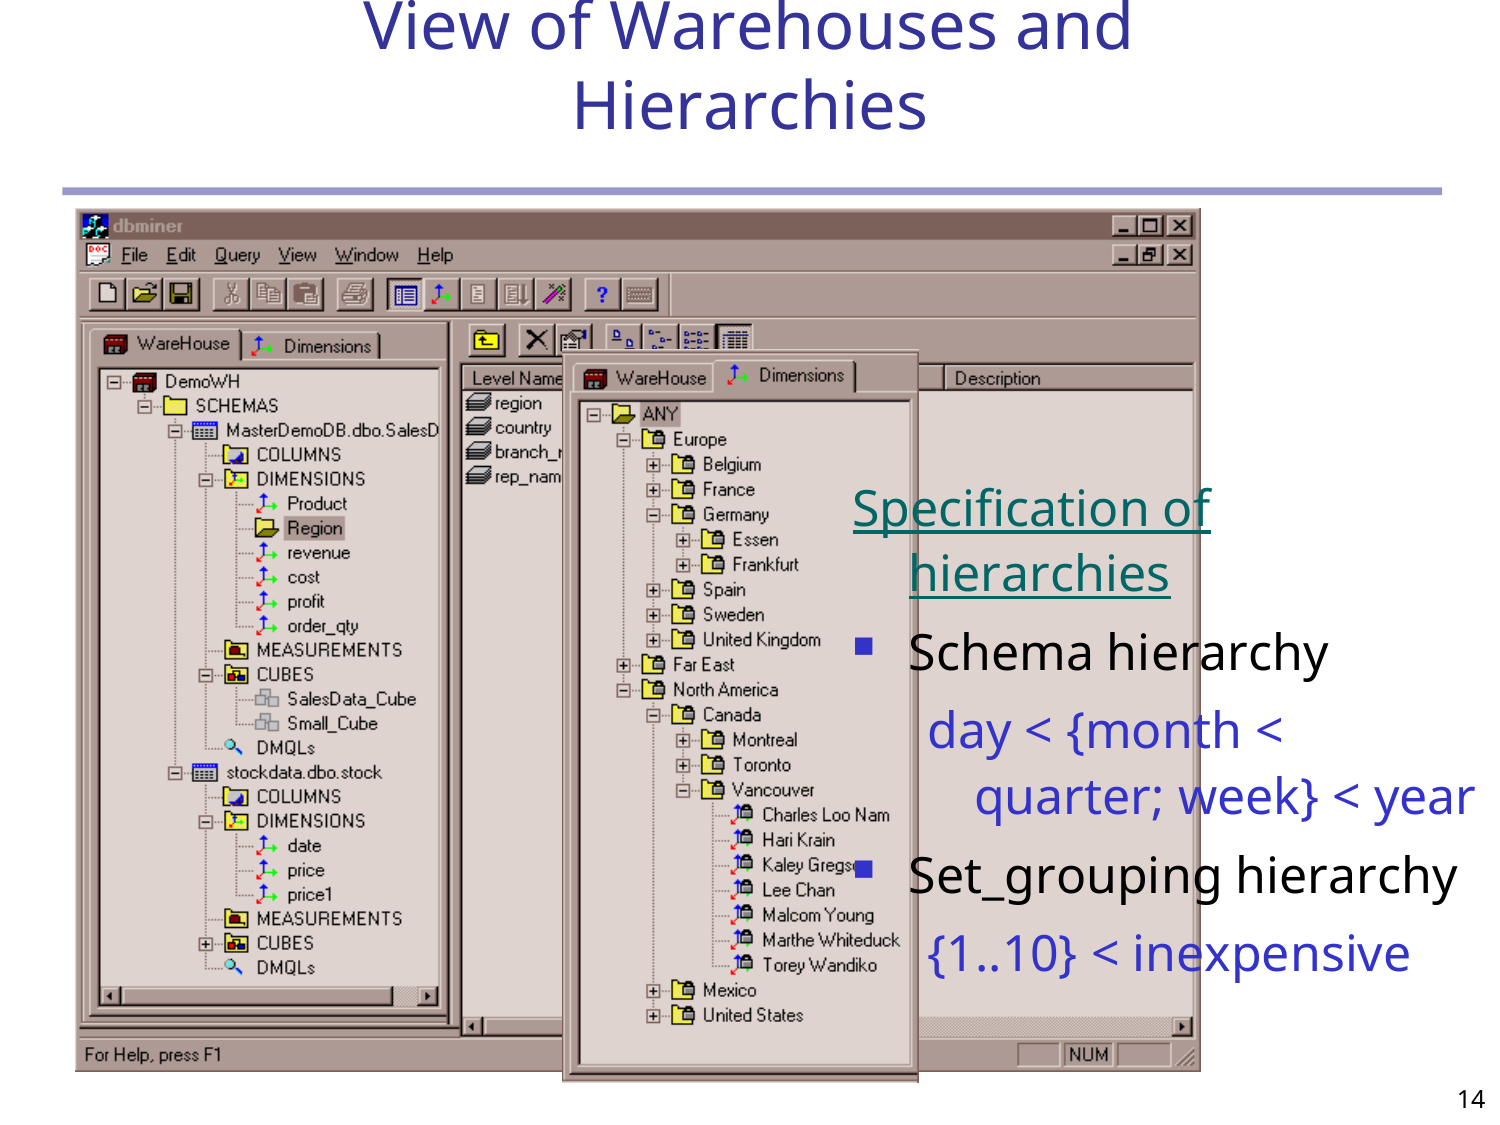

# View of Warehouses and Hierarchies
Specification of hierarchies
Schema hierarchy
day < {month < quarter; week} < year
Set_grouping hierarchy
{1..10} < inexpensive